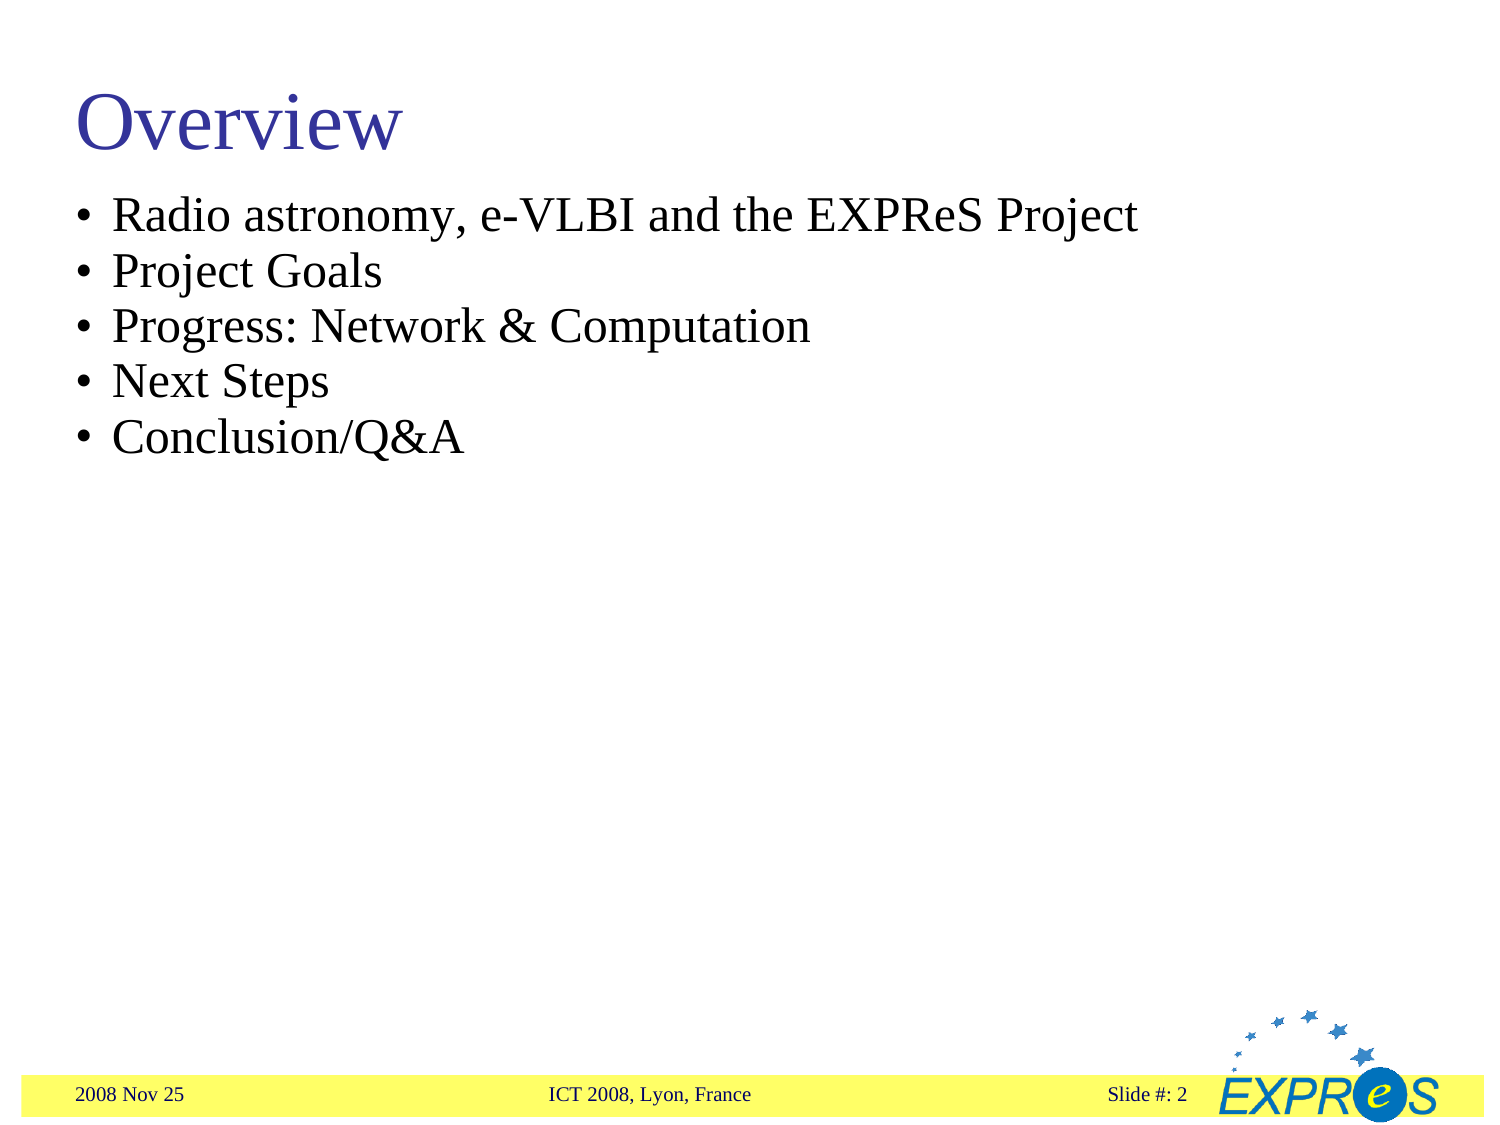

# Overview
Radio astronomy, e-VLBI and the EXPReS Project
Project Goals
Progress: Network & Computation
Next Steps
Conclusion/Q&A
YYYY Mmm DD
Meeting Name, Location
2